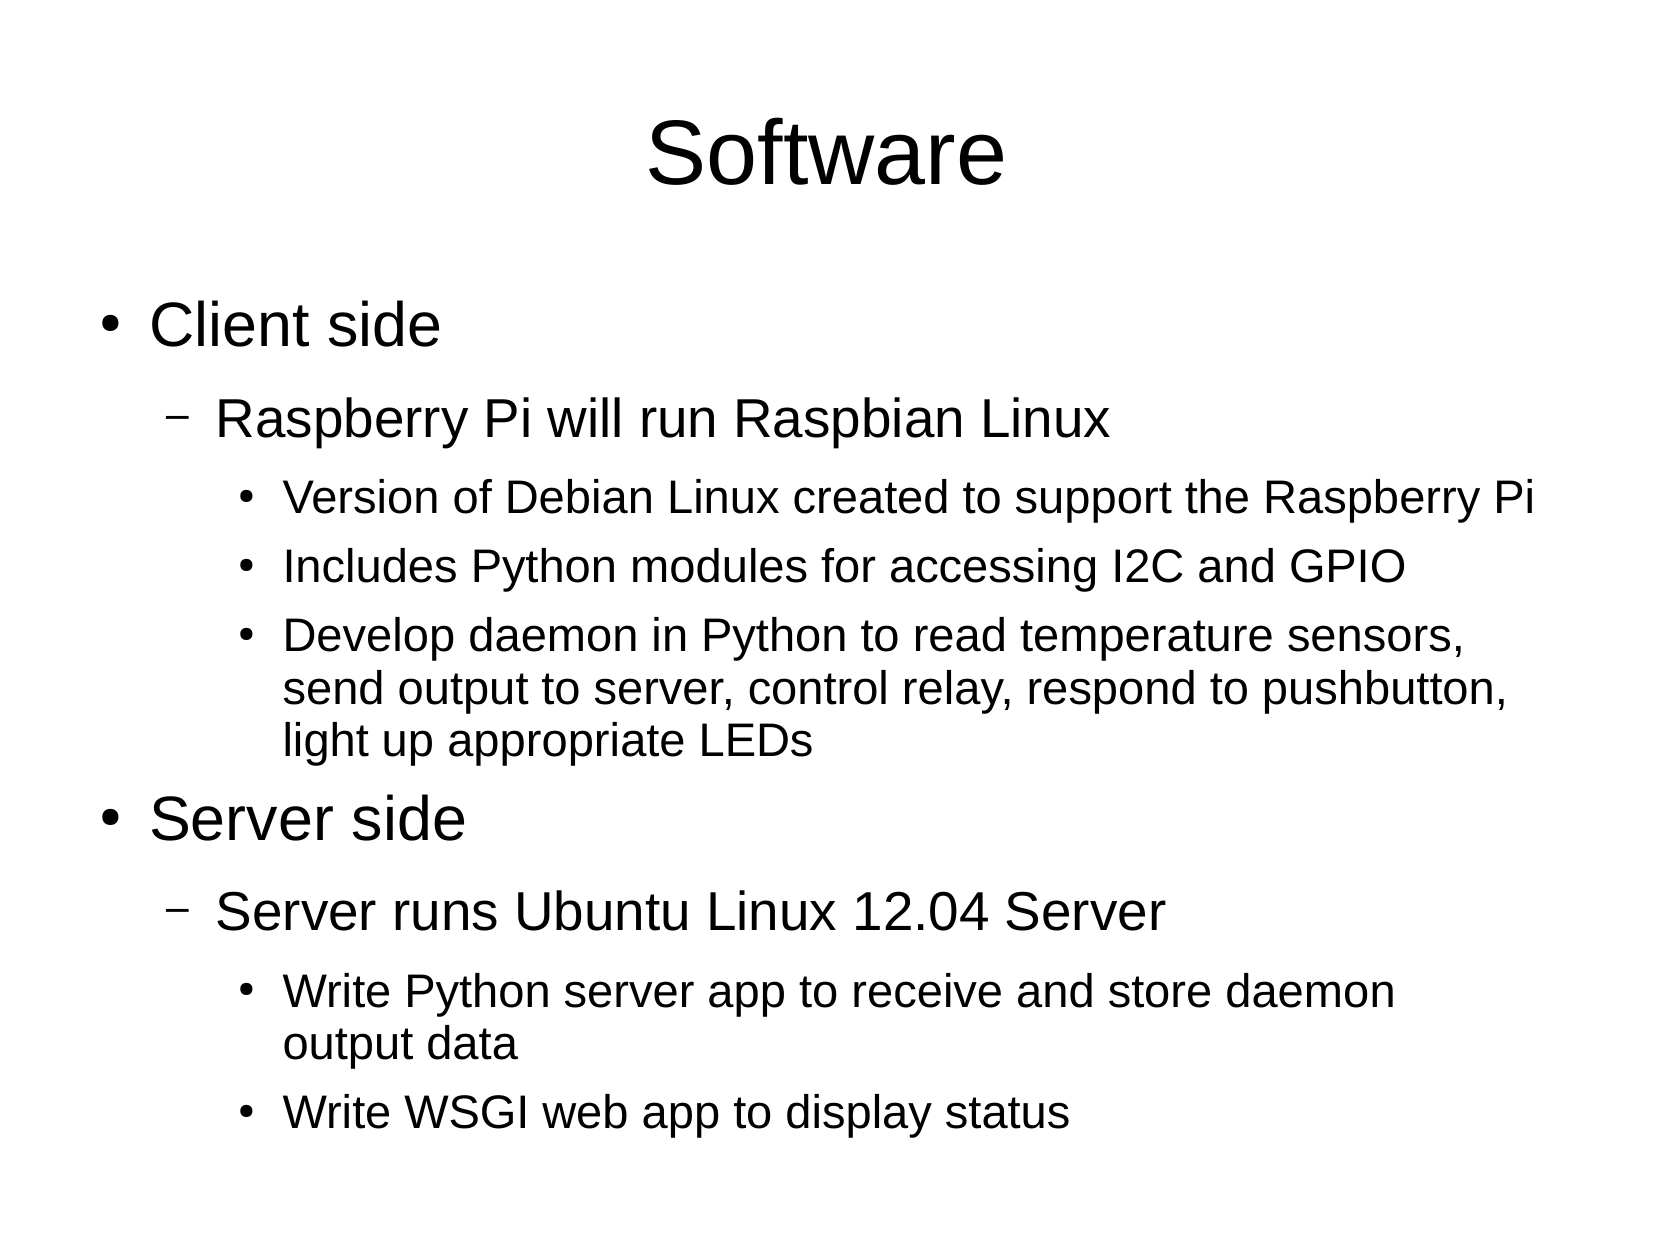

# Software
Client side
Raspberry Pi will run Raspbian Linux
Version of Debian Linux created to support the Raspberry Pi
Includes Python modules for accessing I2C and GPIO
Develop daemon in Python to read temperature sensors, send output to server, control relay, respond to pushbutton, light up appropriate LEDs
Server side
Server runs Ubuntu Linux 12.04 Server
Write Python server app to receive and store daemon output data
Write WSGI web app to display status